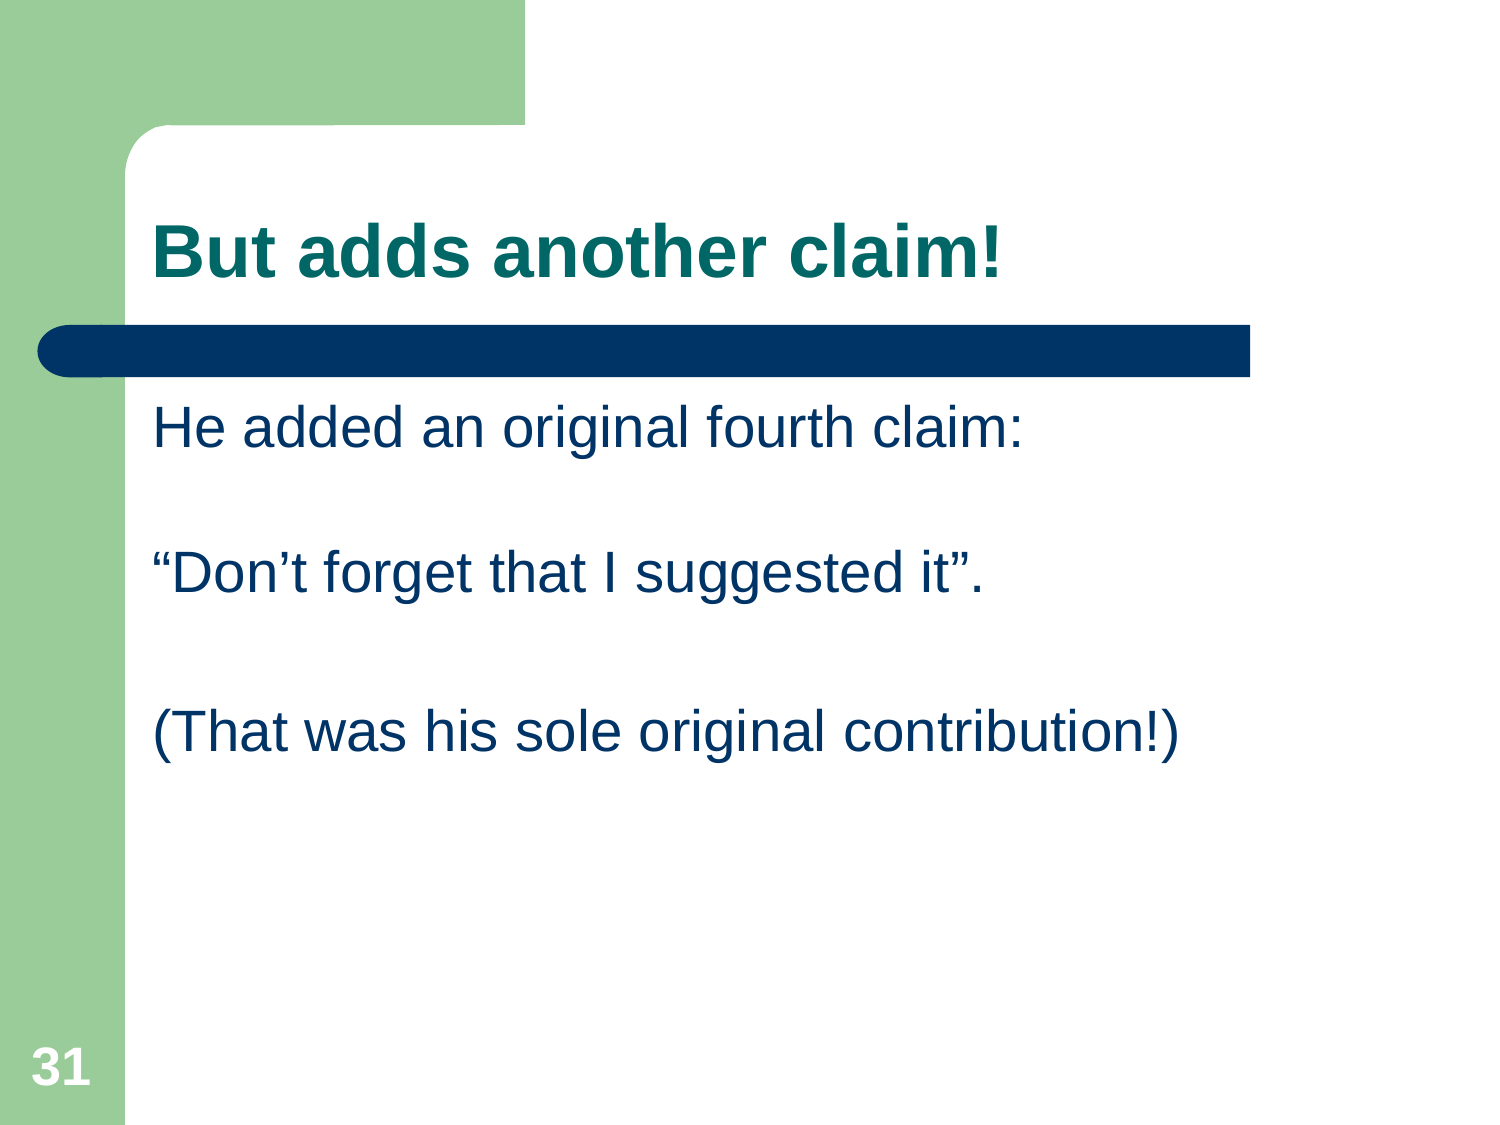

# But adds another claim!
He added an original fourth claim:
“Don’t forget that I suggested it”.
(That was his sole original contribution!)
31